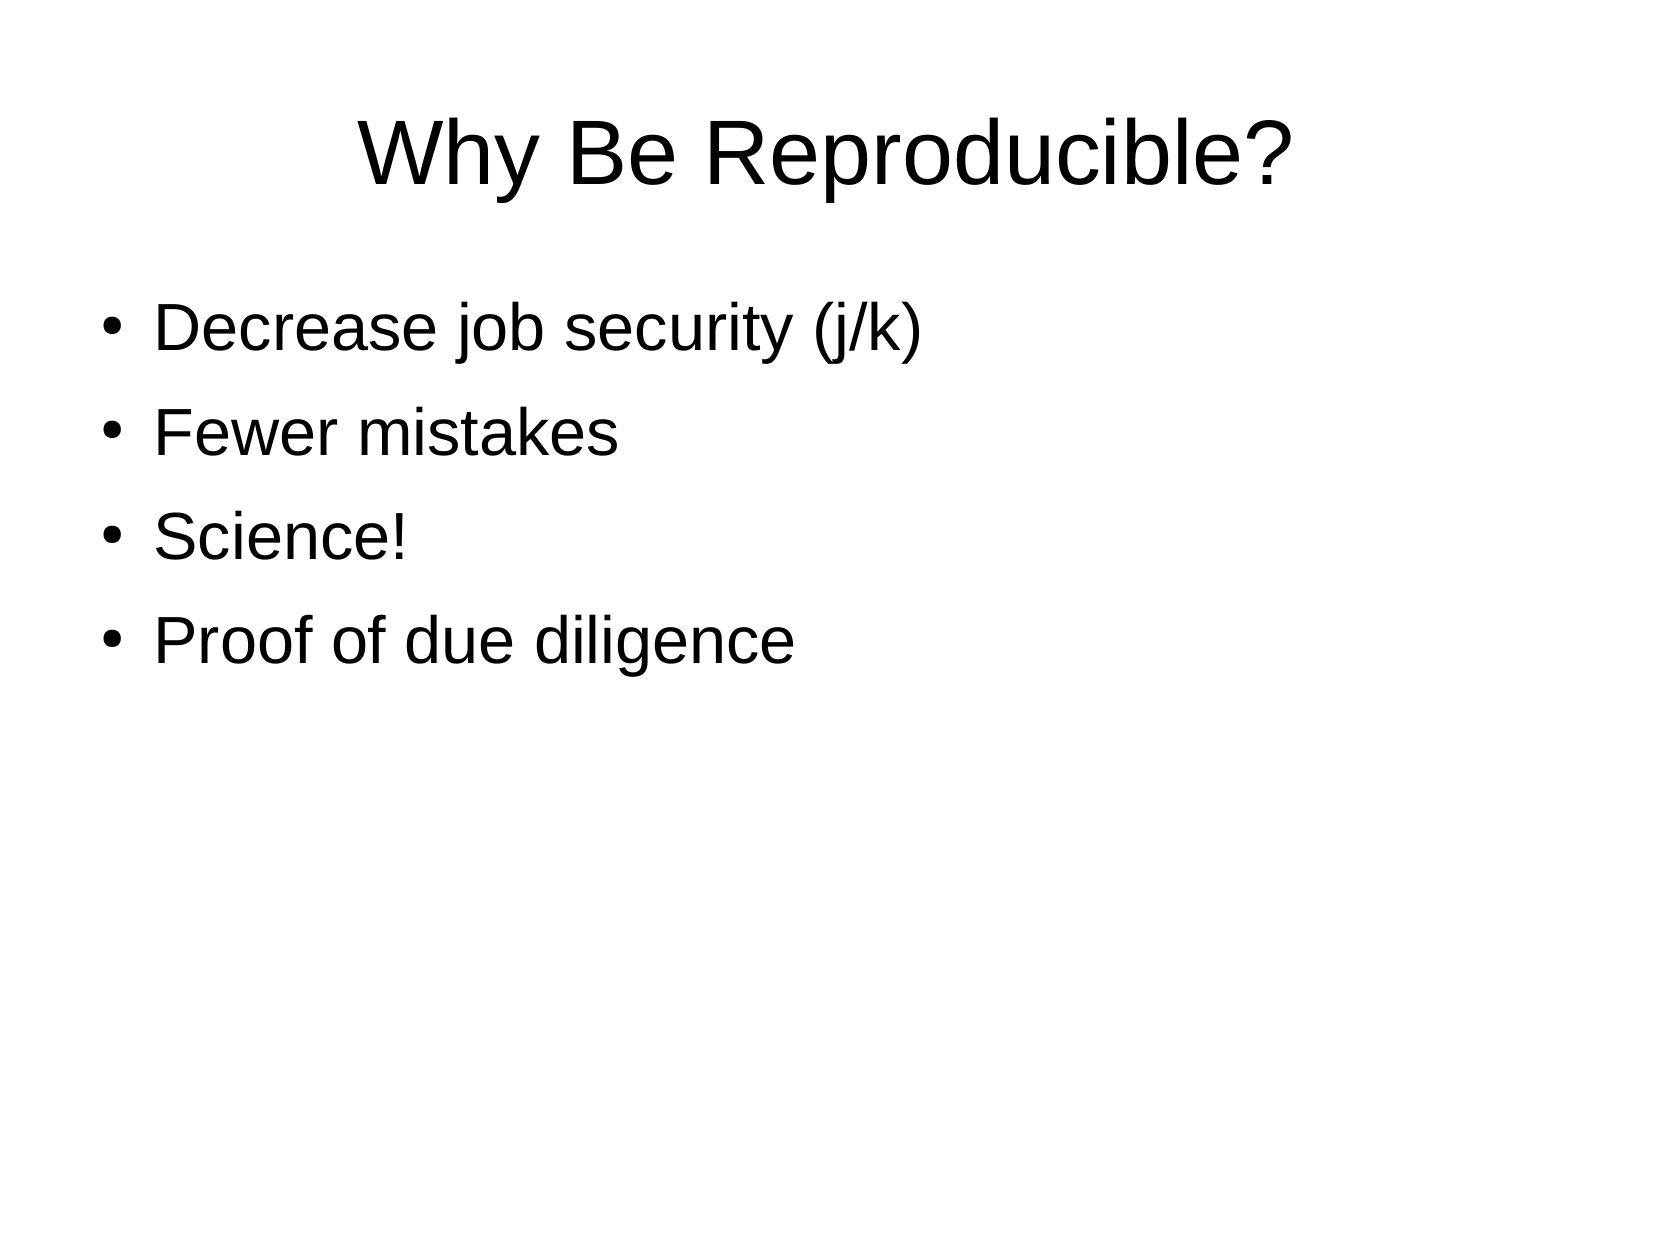

# Why Be Reproducible?
Decrease job security (j/k)
Fewer mistakes
Science!
Proof of due diligence